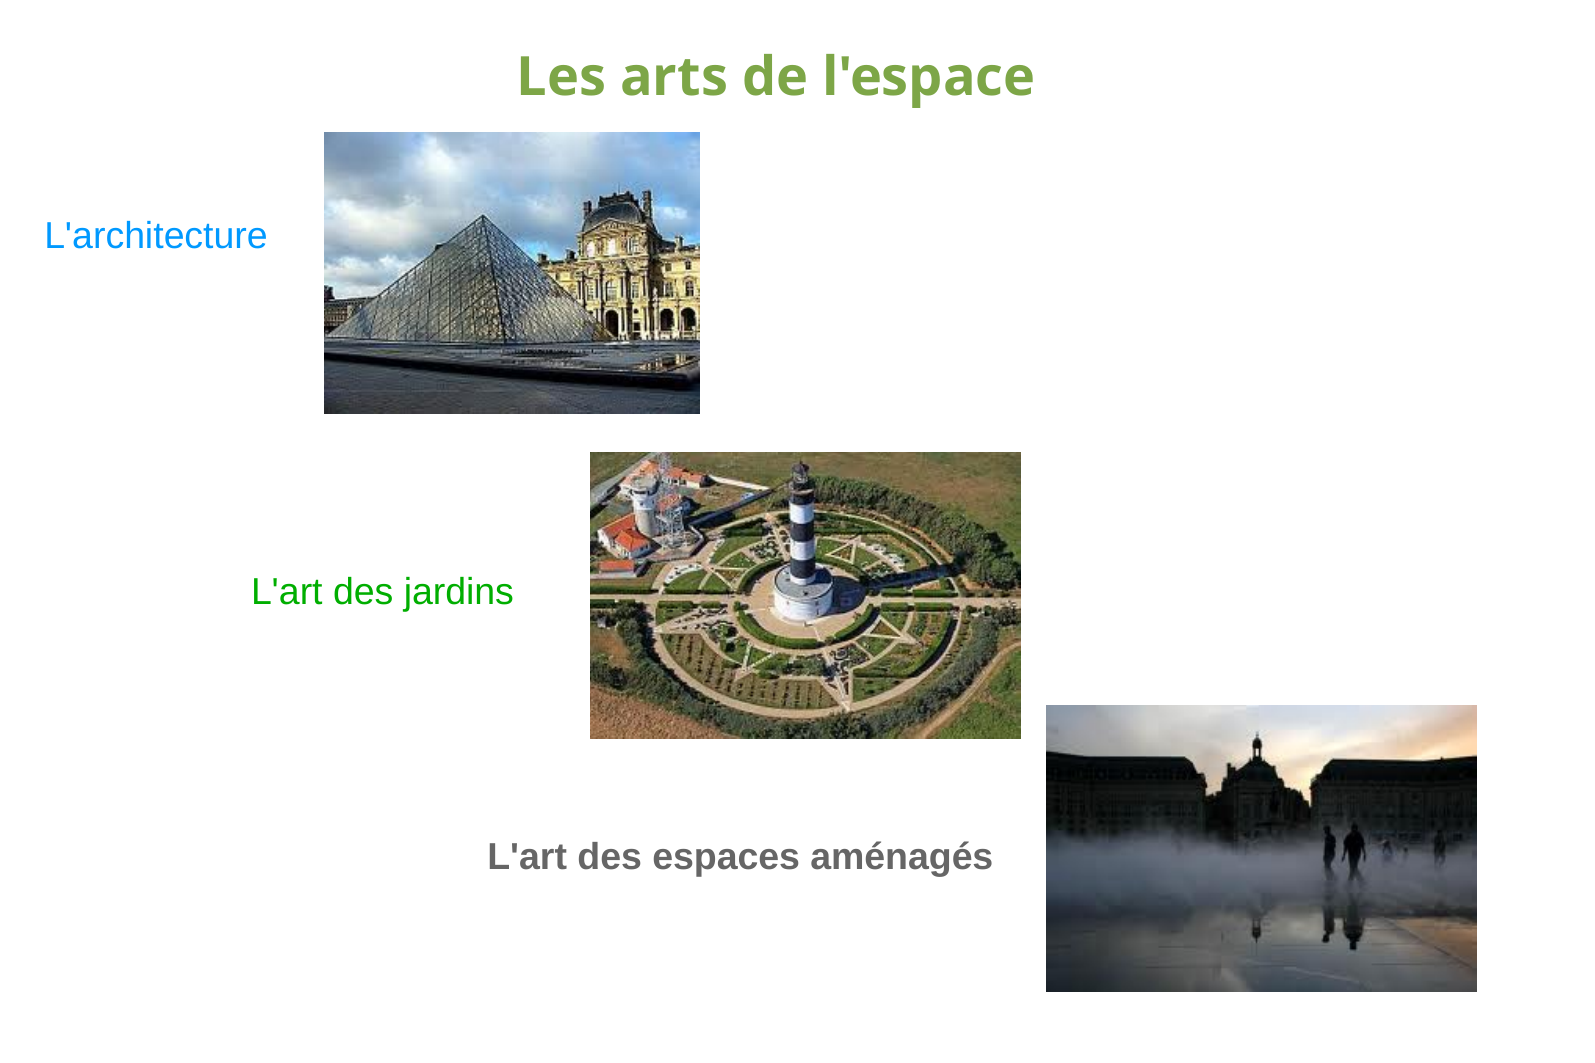

Les arts de l'espace
L'architecture
L'art des jardins
L'art des espaces aménagés